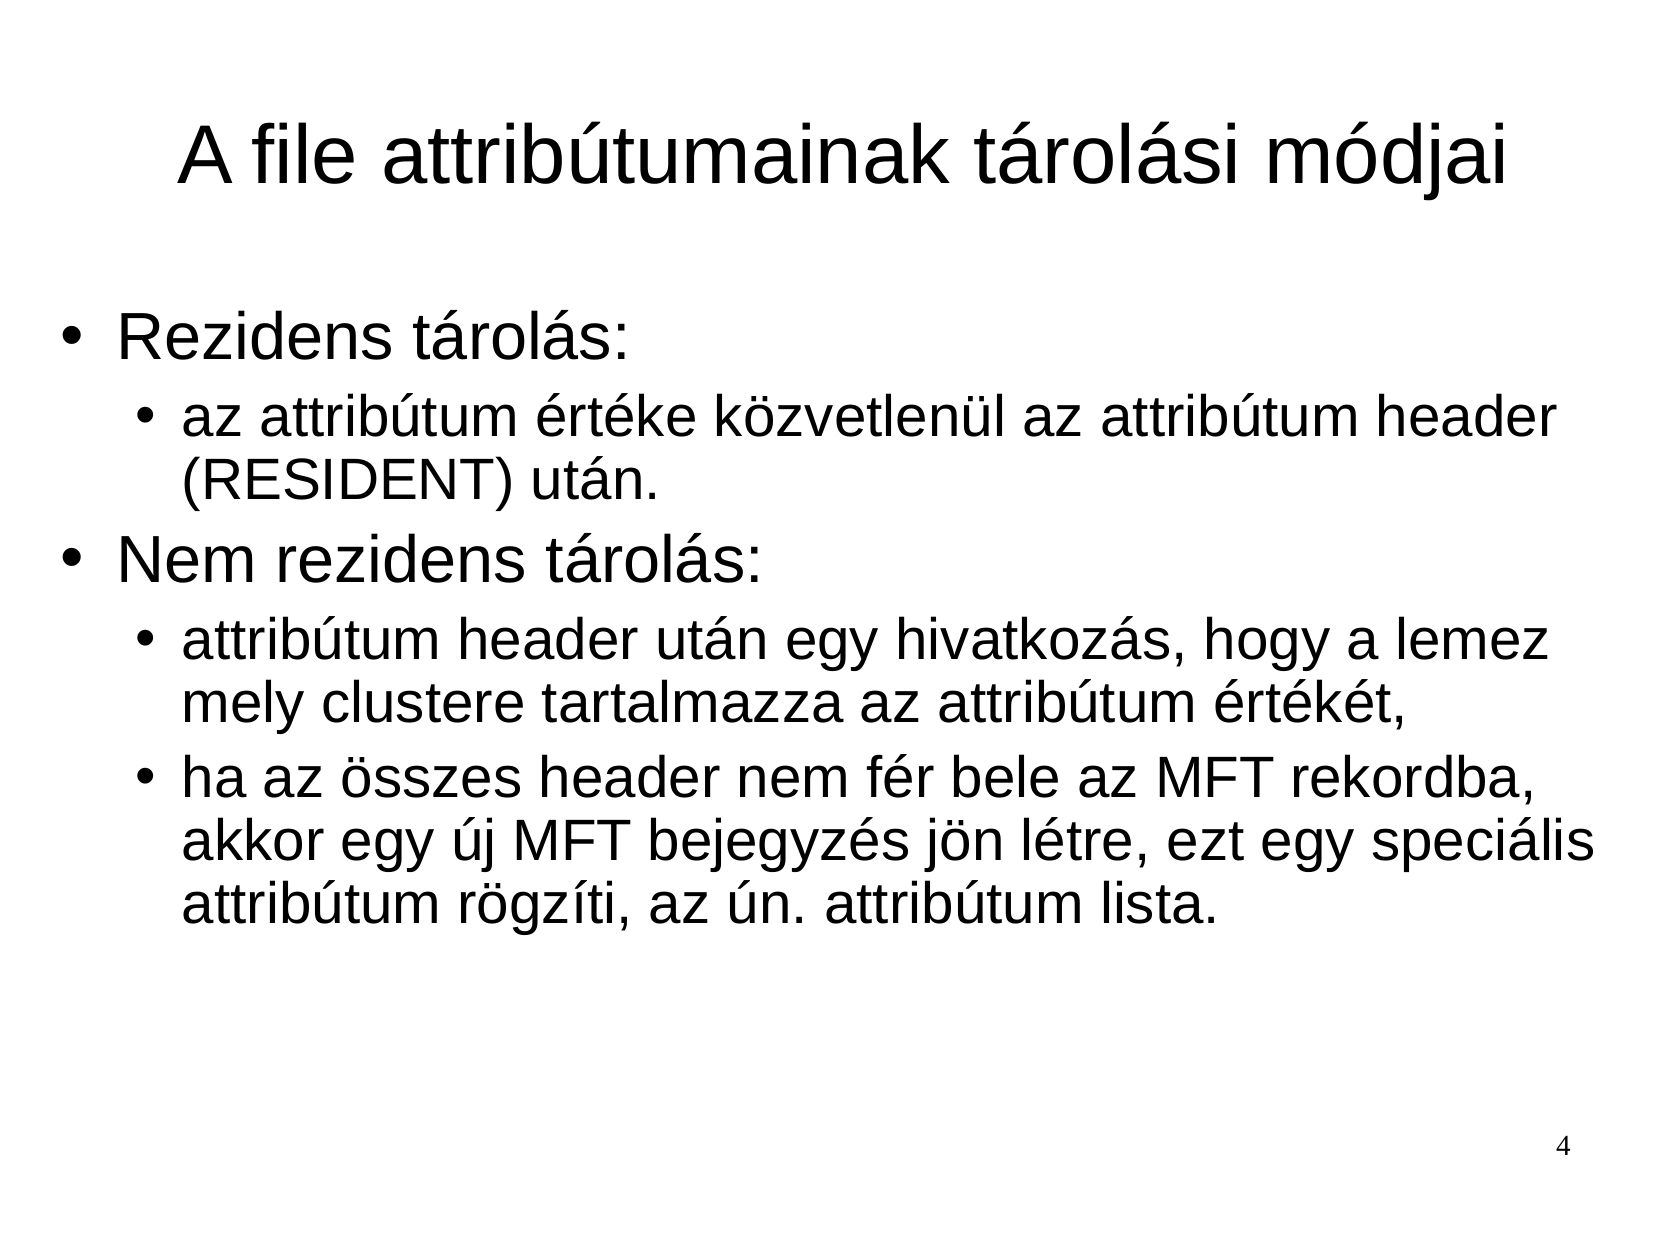

# A file attribútumainak tárolási módjai
Rezidens tárolás:
az attribútum értéke közvetlenül az attribútum header (RESIDENT) után.
Nem rezidens tárolás:
attribútum header után egy hivatkozás, hogy a lemez mely clustere tartalmazza az attribútum értékét,
ha az összes header nem fér bele az MFT rekordba, akkor egy új MFT bejegyzés jön létre, ezt egy speciális attribútum rögzíti, az ún. attribútum lista.
4